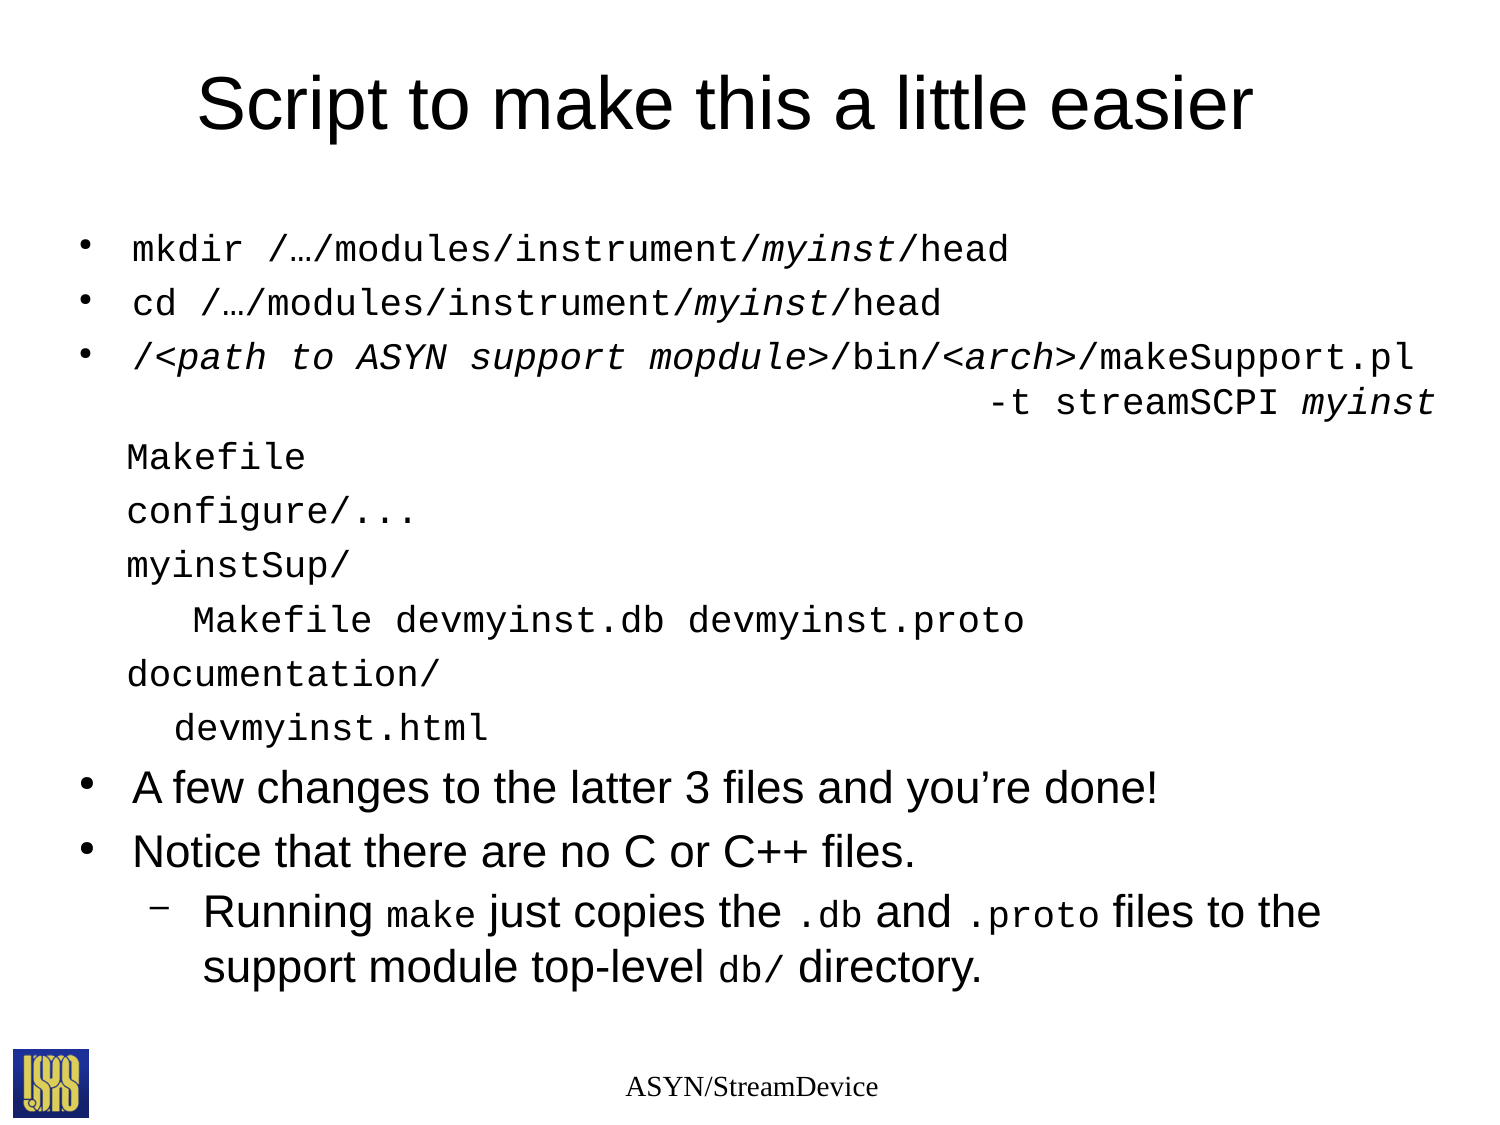

# Script to make this a little easier
mkdir /…/modules/instrument/myinst/head
cd /…/modules/instrument/myinst/head
/<path to ASYN support mopdule>/bin/<arch>/makeSupport.pl
 -t streamSCPI myinst
Makefile
configure/...
myinstSup/
Makefile devmyinst.db devmyinst.proto
documentation/
	devmyinst.html
A few changes to the latter 3 files and you’re done!
Notice that there are no C or C++ files.
Running make just copies the .db and .proto files to the support module top-level db/ directory.